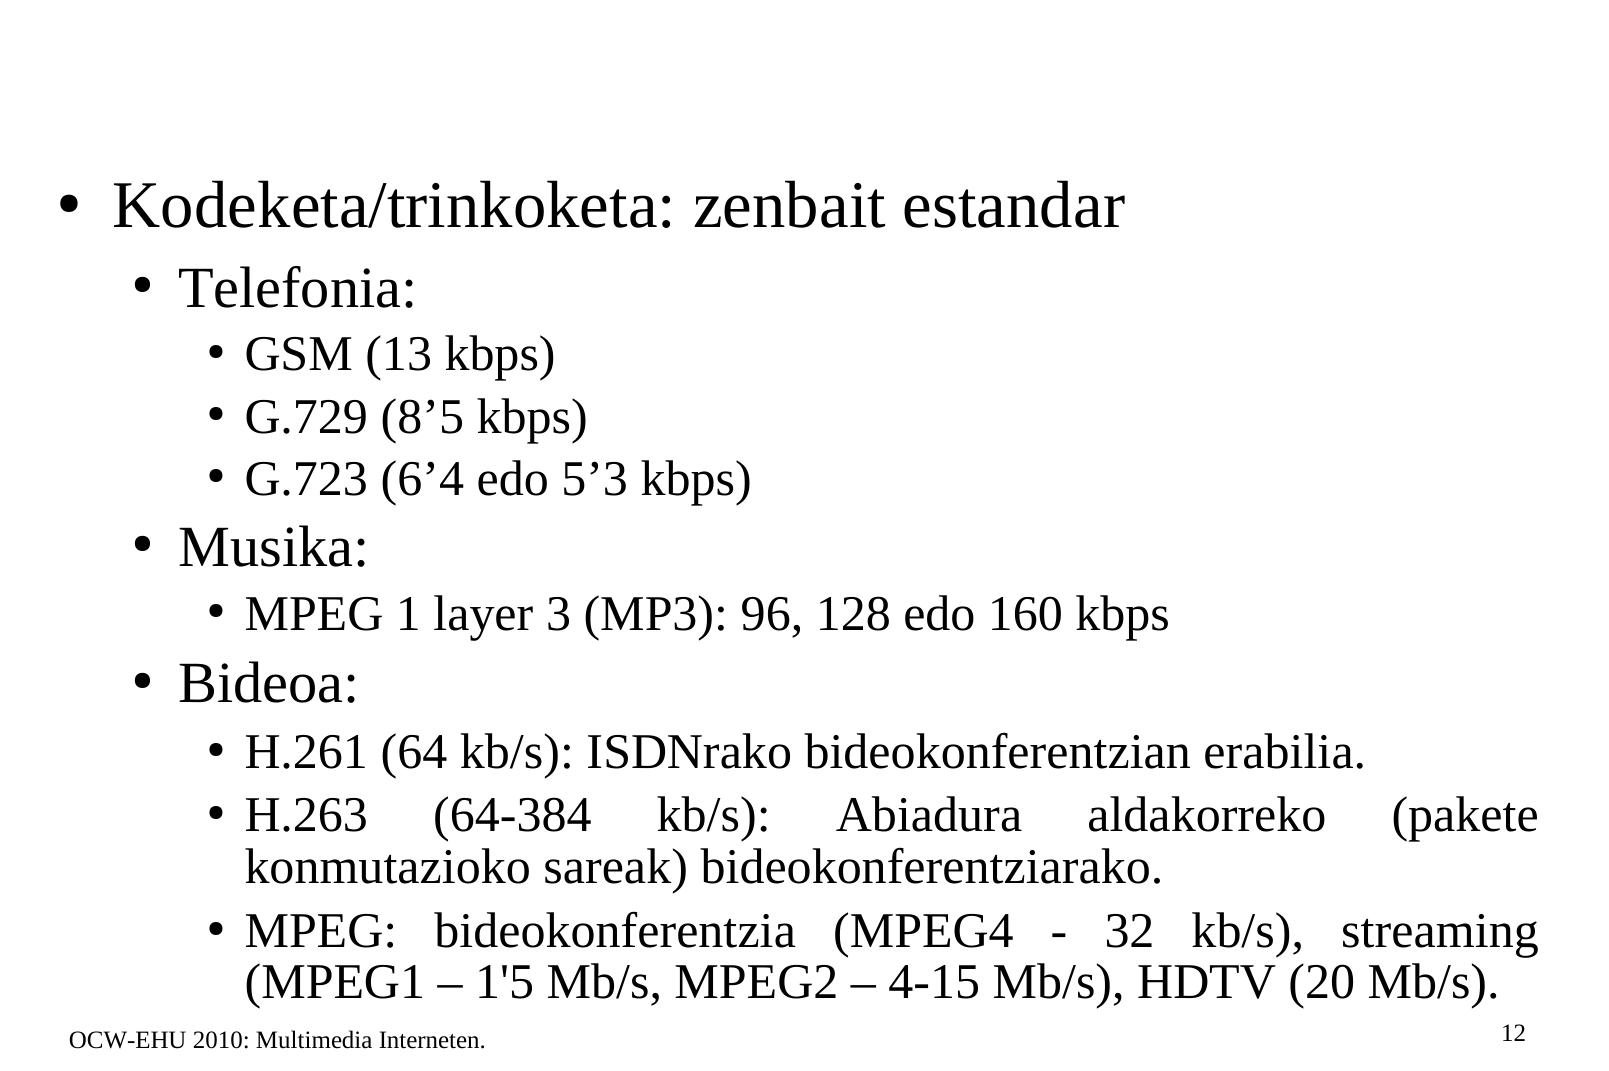

# Kodeketa/trinkoketa: zenbait estandar
Telefonia:
GSM (13 kbps)
G.729 (8’5 kbps)
G.723 (6’4 edo 5’3 kbps)
Musika:
MPEG 1 layer 3 (MP3): 96, 128 edo 160 kbps
Bideoa:
H.261 (64 kb/s): ISDNrako bideokonferentzian erabilia.
H.263 (64-384 kb/s): Abiadura aldakorreko (pakete konmutazioko sareak) bideokonferentziarako.
MPEG: bideokonferentzia (MPEG4 - 32 kb/s), streaming (MPEG1 – 1'5 Mb/s, MPEG2 – 4-15 Mb/s), HDTV (20 Mb/s).
12